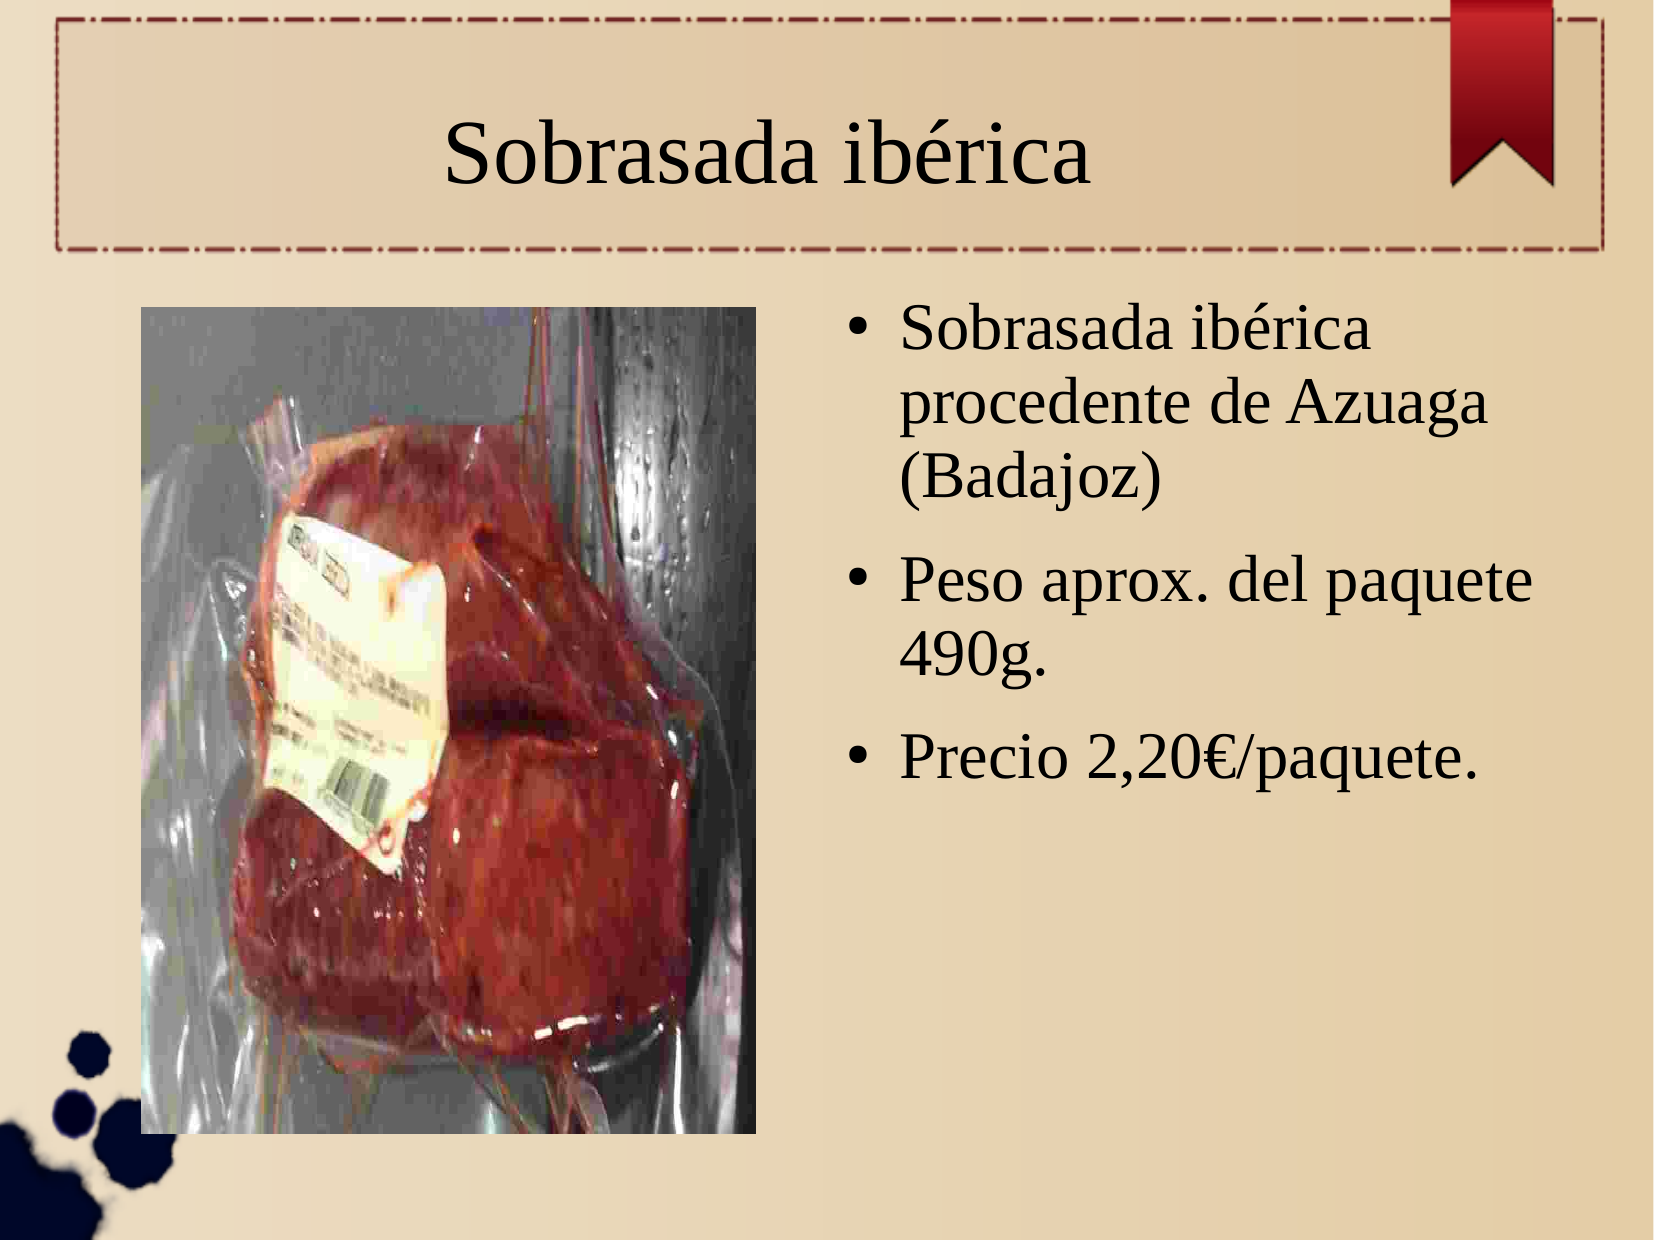

# Sobrasada ibérica
Sobrasada ibérica procedente de Azuaga (Badajoz)
Peso aprox. del paquete 490g.
Precio 2,20€/paquete.